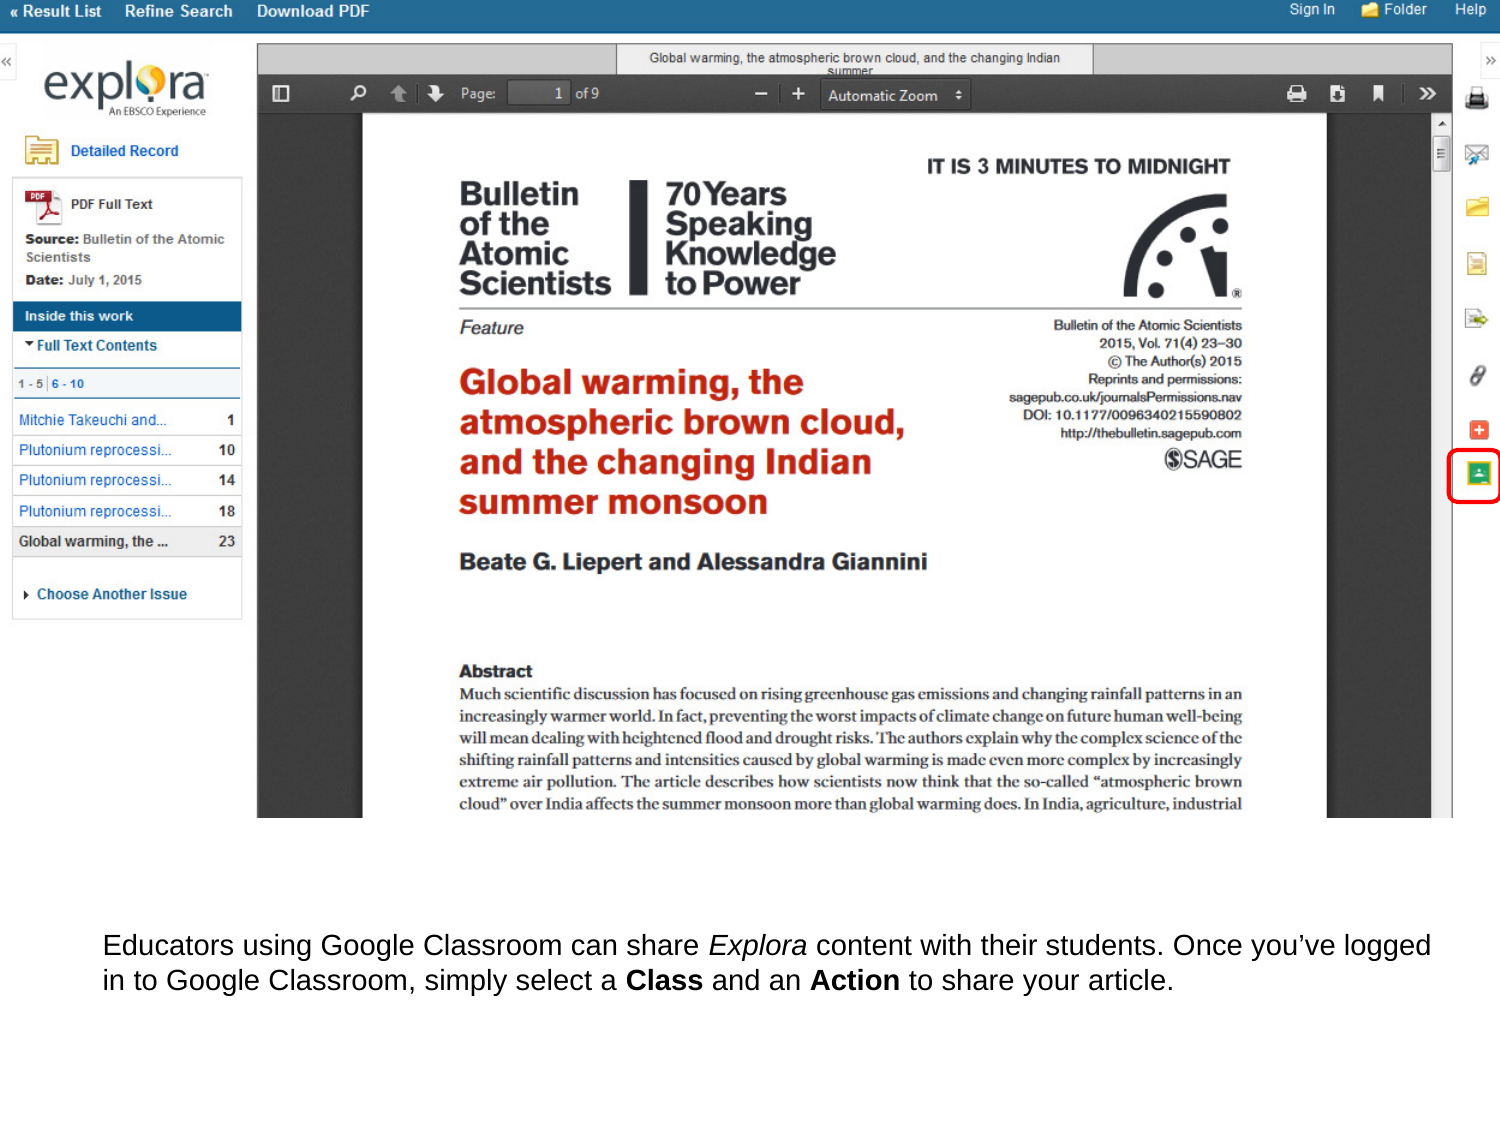

Educators using Google Classroom can share Explora content with their students. Once you’ve logged in to Google Classroom, simply select a Class and an Action to share your article.